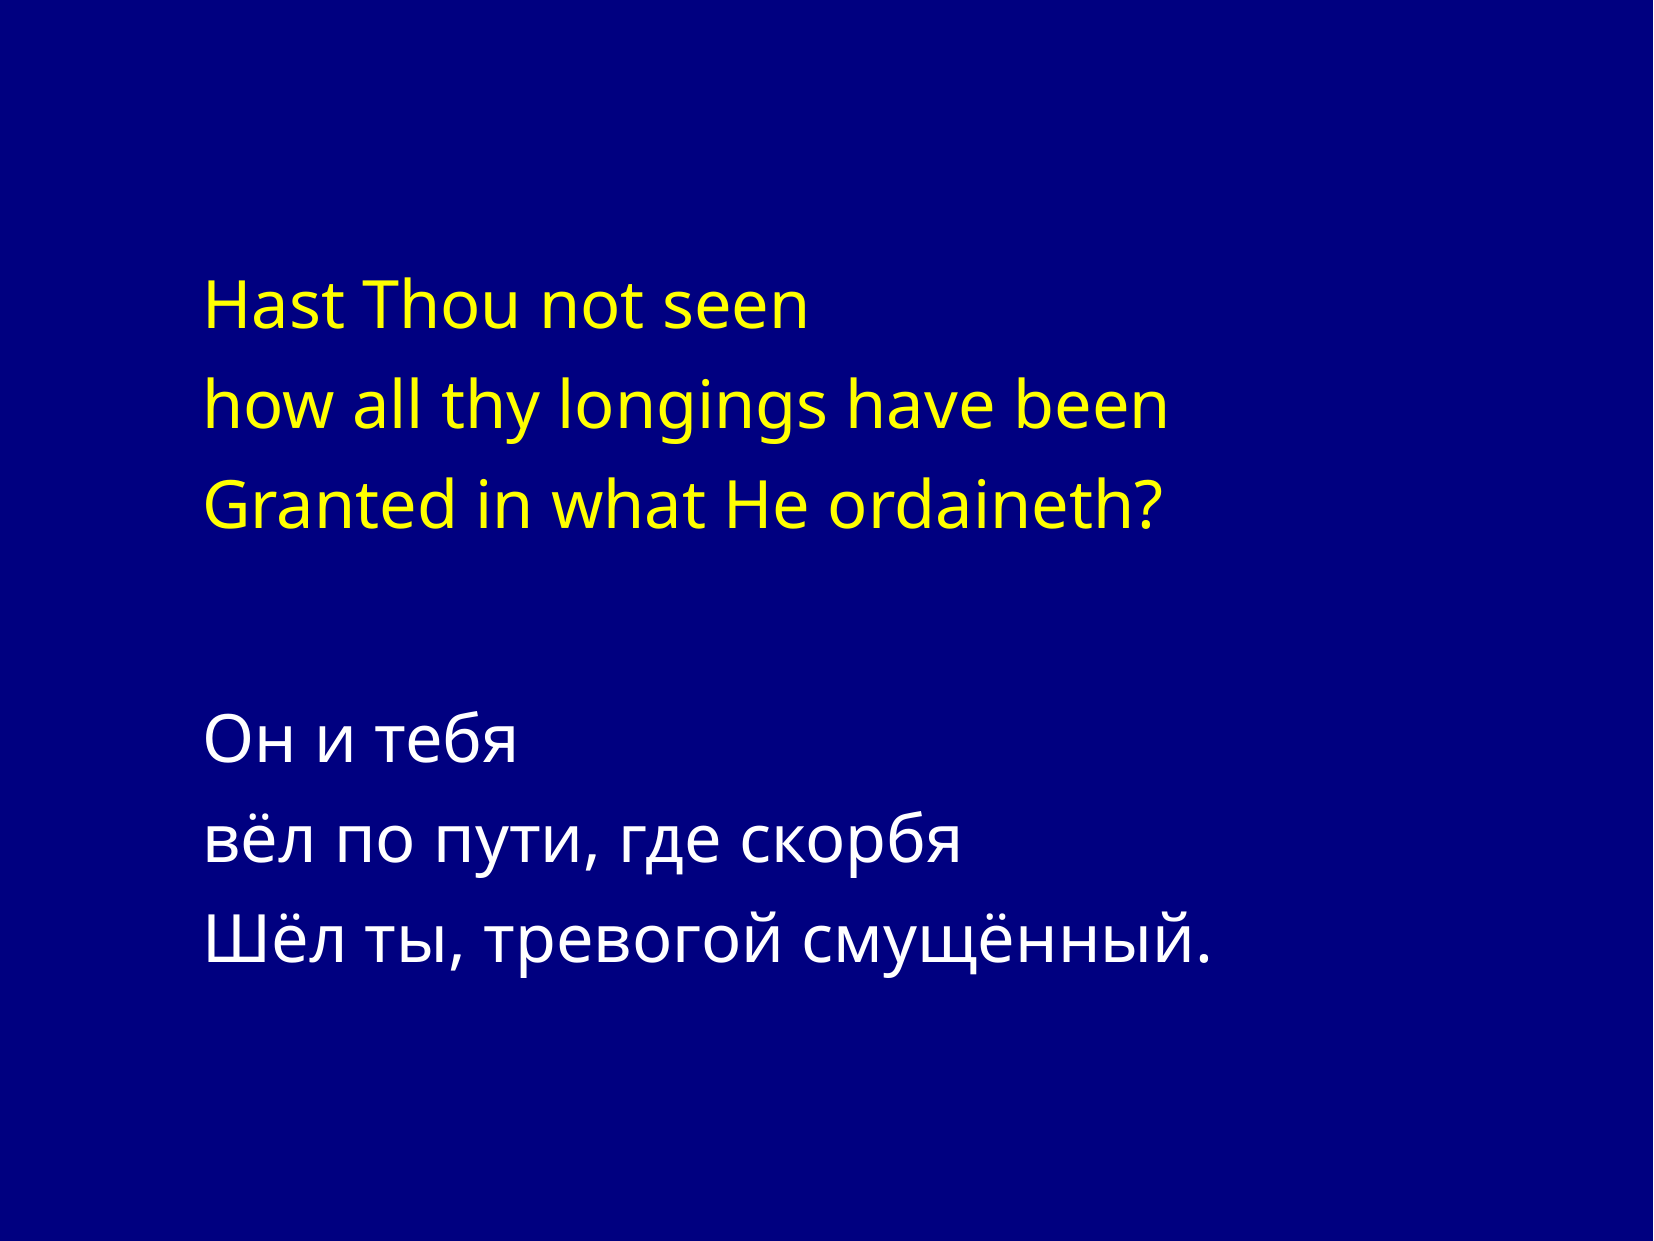

Hast Thou not seen
	how all thy longings have been
	Granted in what He ordaineth?
	Он и тебя
	вёл по пути, где скорбя
	Шёл ты, тревогой смущённый.